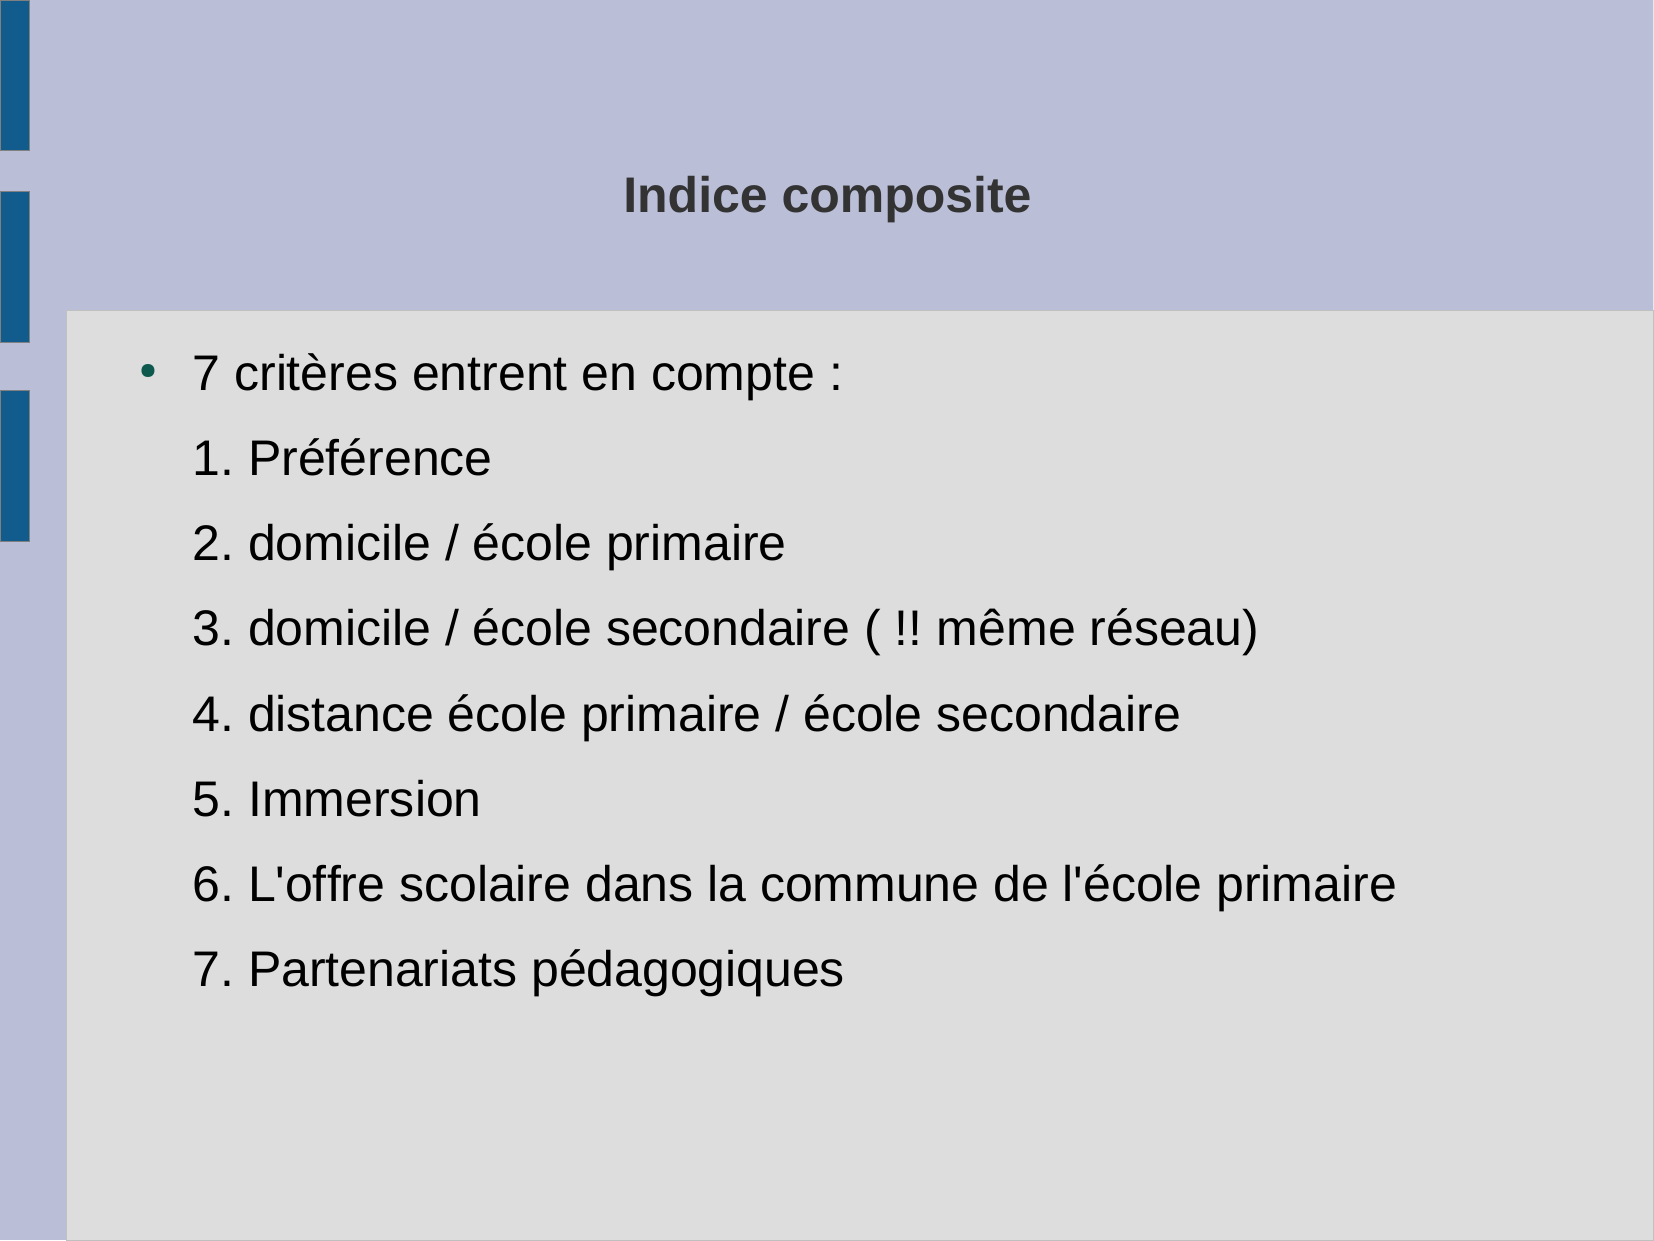

# Indice composite
7 critères entrent en compte :
1. Préférence
2. domicile / école primaire
3. domicile / école secondaire ( !! même réseau)
4. distance école primaire / école secondaire
5. Immersion
6. L'offre scolaire dans la commune de l'école primaire
7. Partenariats pédagogiques